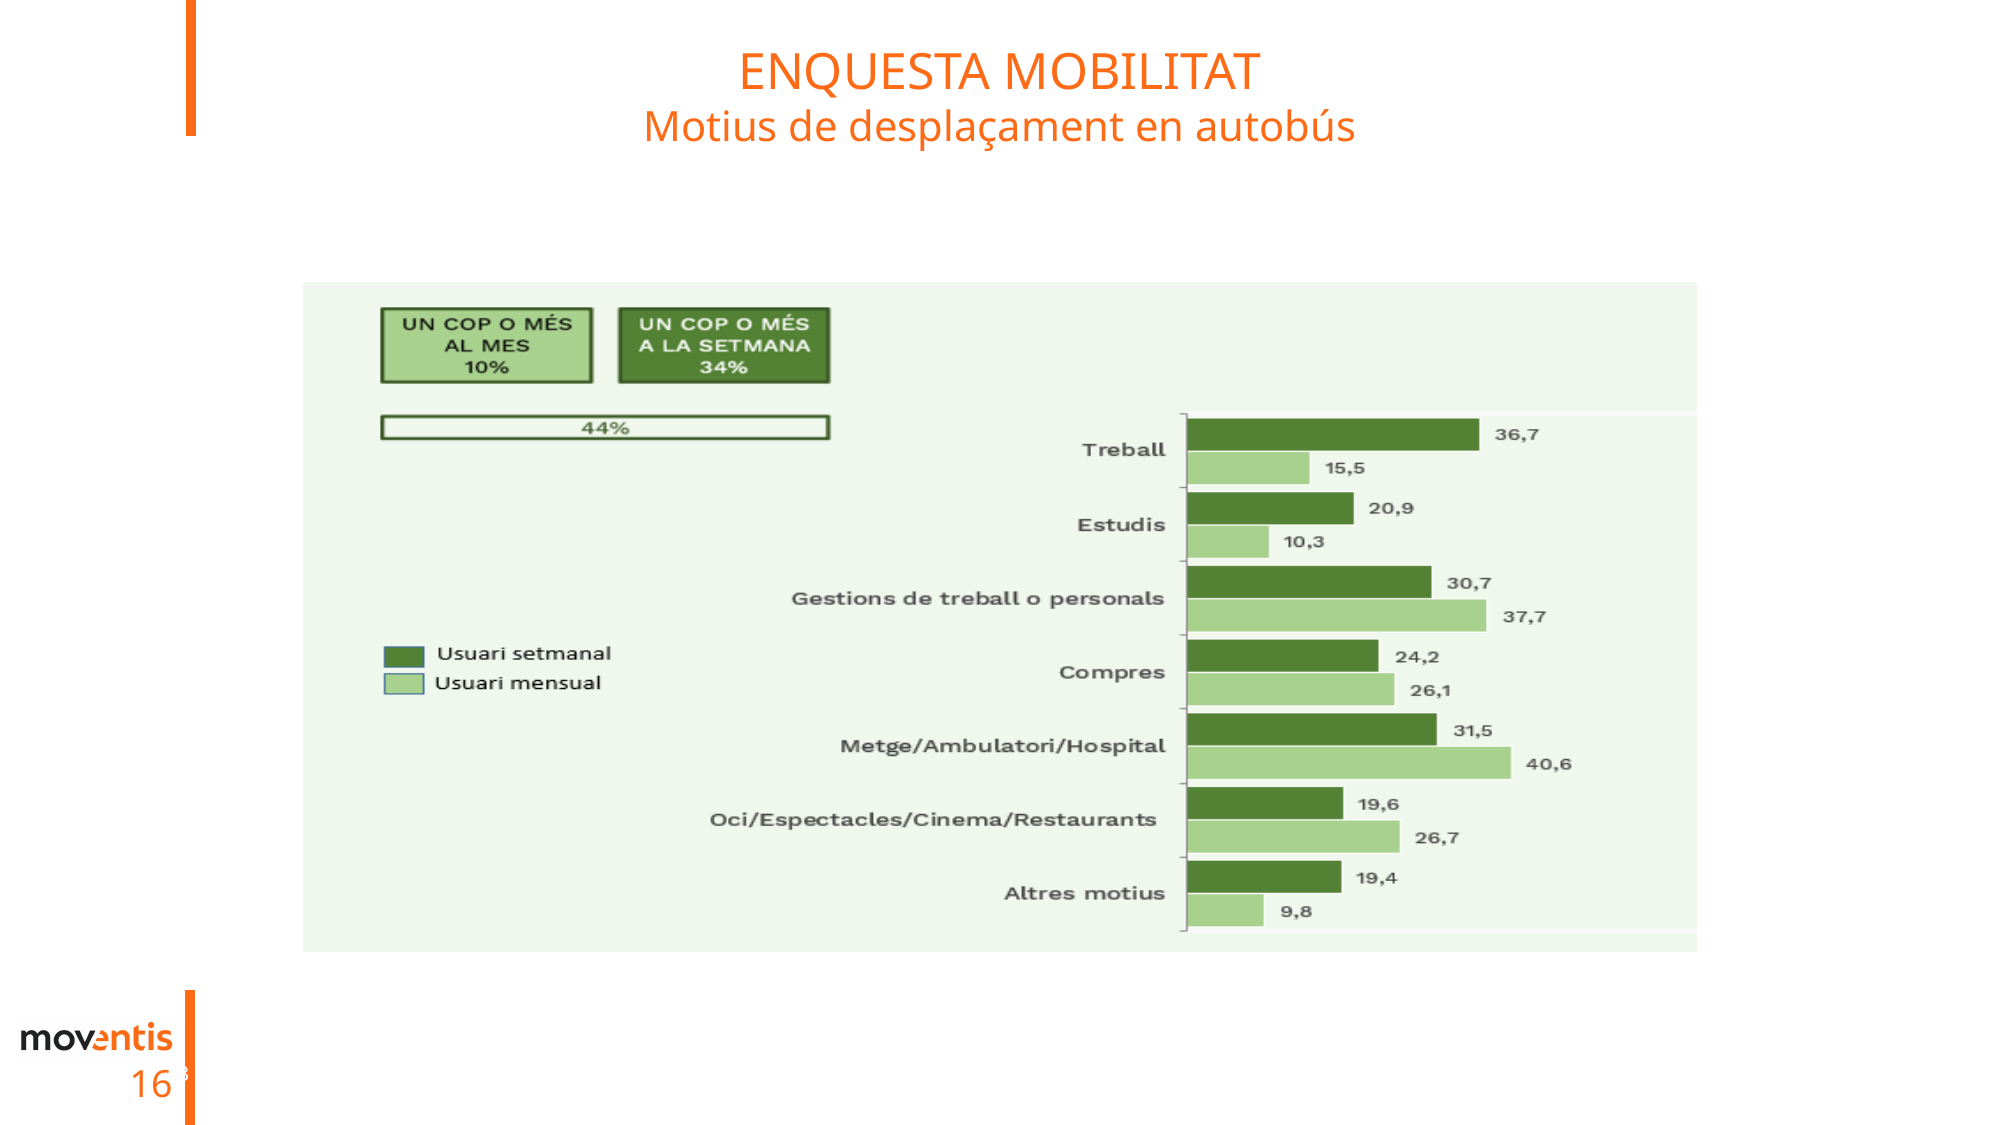

ENQUESTA MOBILITAT
Motius de desplaçament en autobús
31/3/23